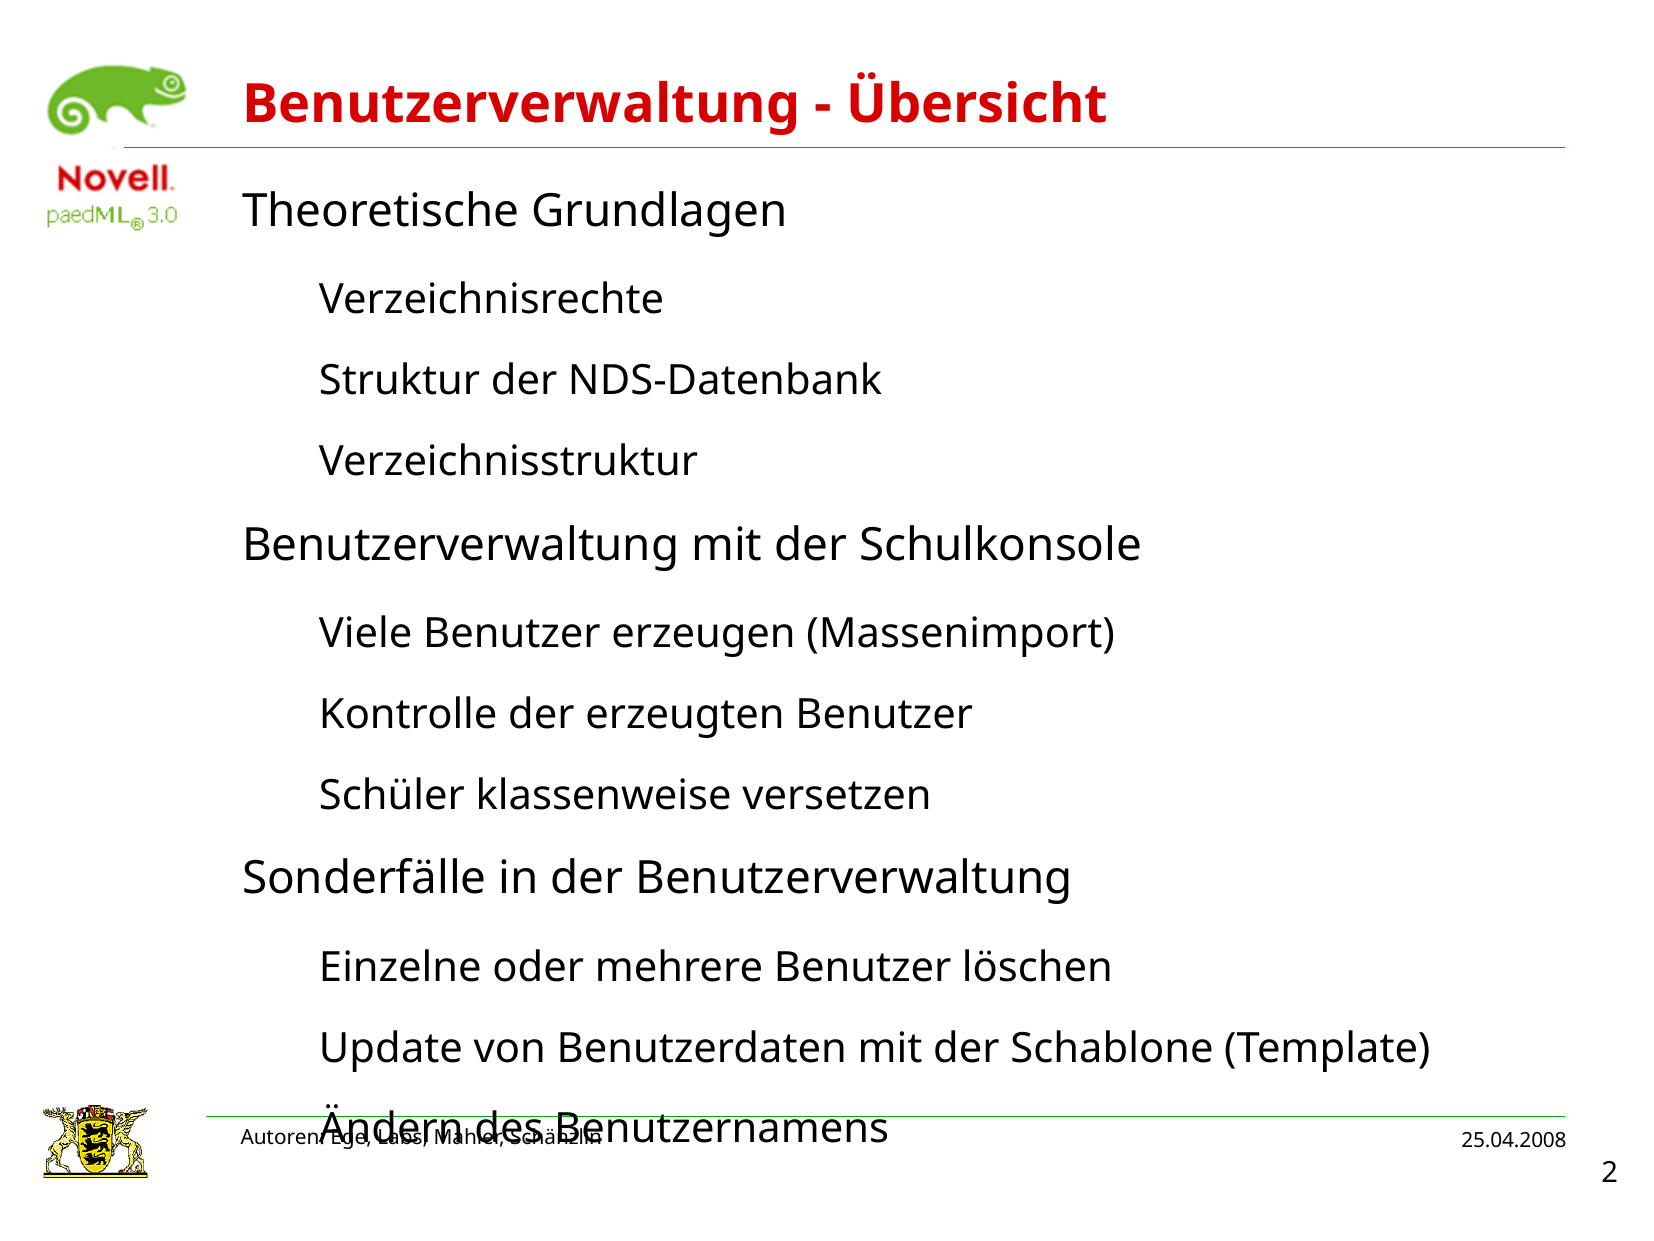

# Benutzerverwaltung - Übersicht
Theoretische Grundlagen
Verzeichnisrechte
Struktur der NDS-Datenbank
Verzeichnisstruktur
Benutzerverwaltung mit der Schulkonsole
Viele Benutzer erzeugen (Massenimport)
Kontrolle der erzeugten Benutzer
Schüler klassenweise versetzen
Sonderfälle in der Benutzerverwaltung
Einzelne oder mehrere Benutzer löschen
Update von Benutzerdaten mit der Schablone (Template)
Ändern des Benutzernamens
Autoren: Ege, Labs, Mahler, Schänzlin
25.04.2008
2